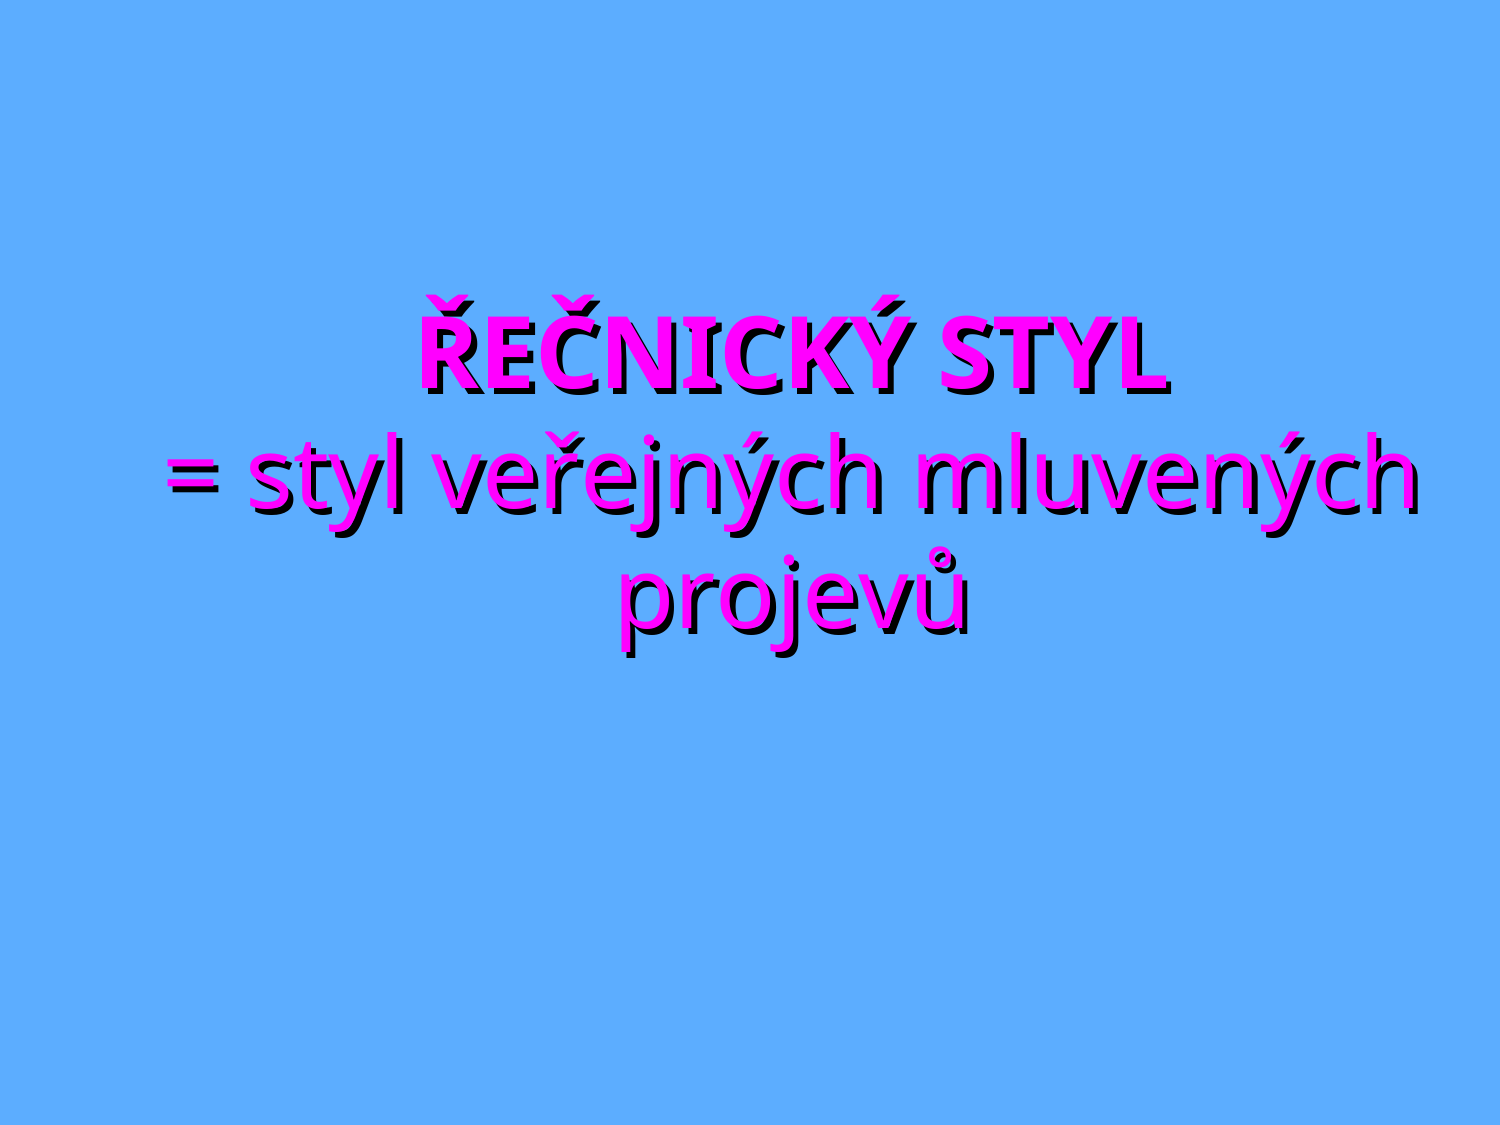

# ŘEČNICKÝ STYL = styl veřejných mluvených projevů